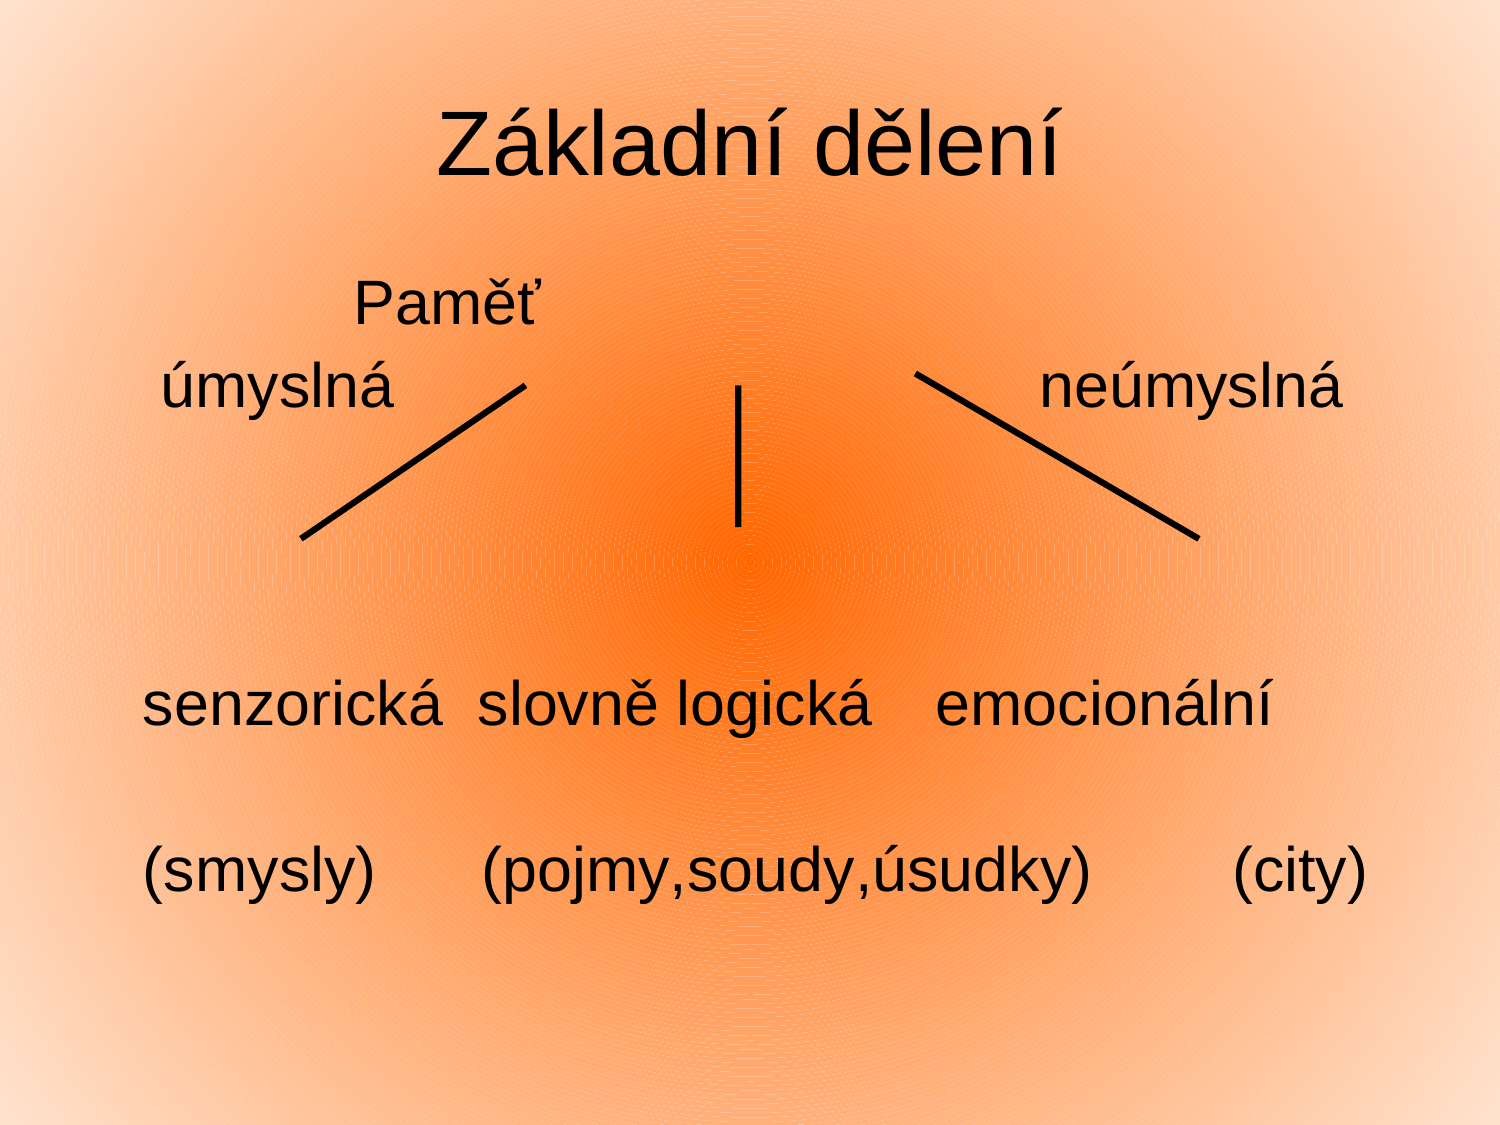

# Základní dělení
				 Paměť
 úmyslná neúmyslná
senzorická	slovně logická	 emocionální
(smysly) (pojmy,soudy,úsudky) (city)